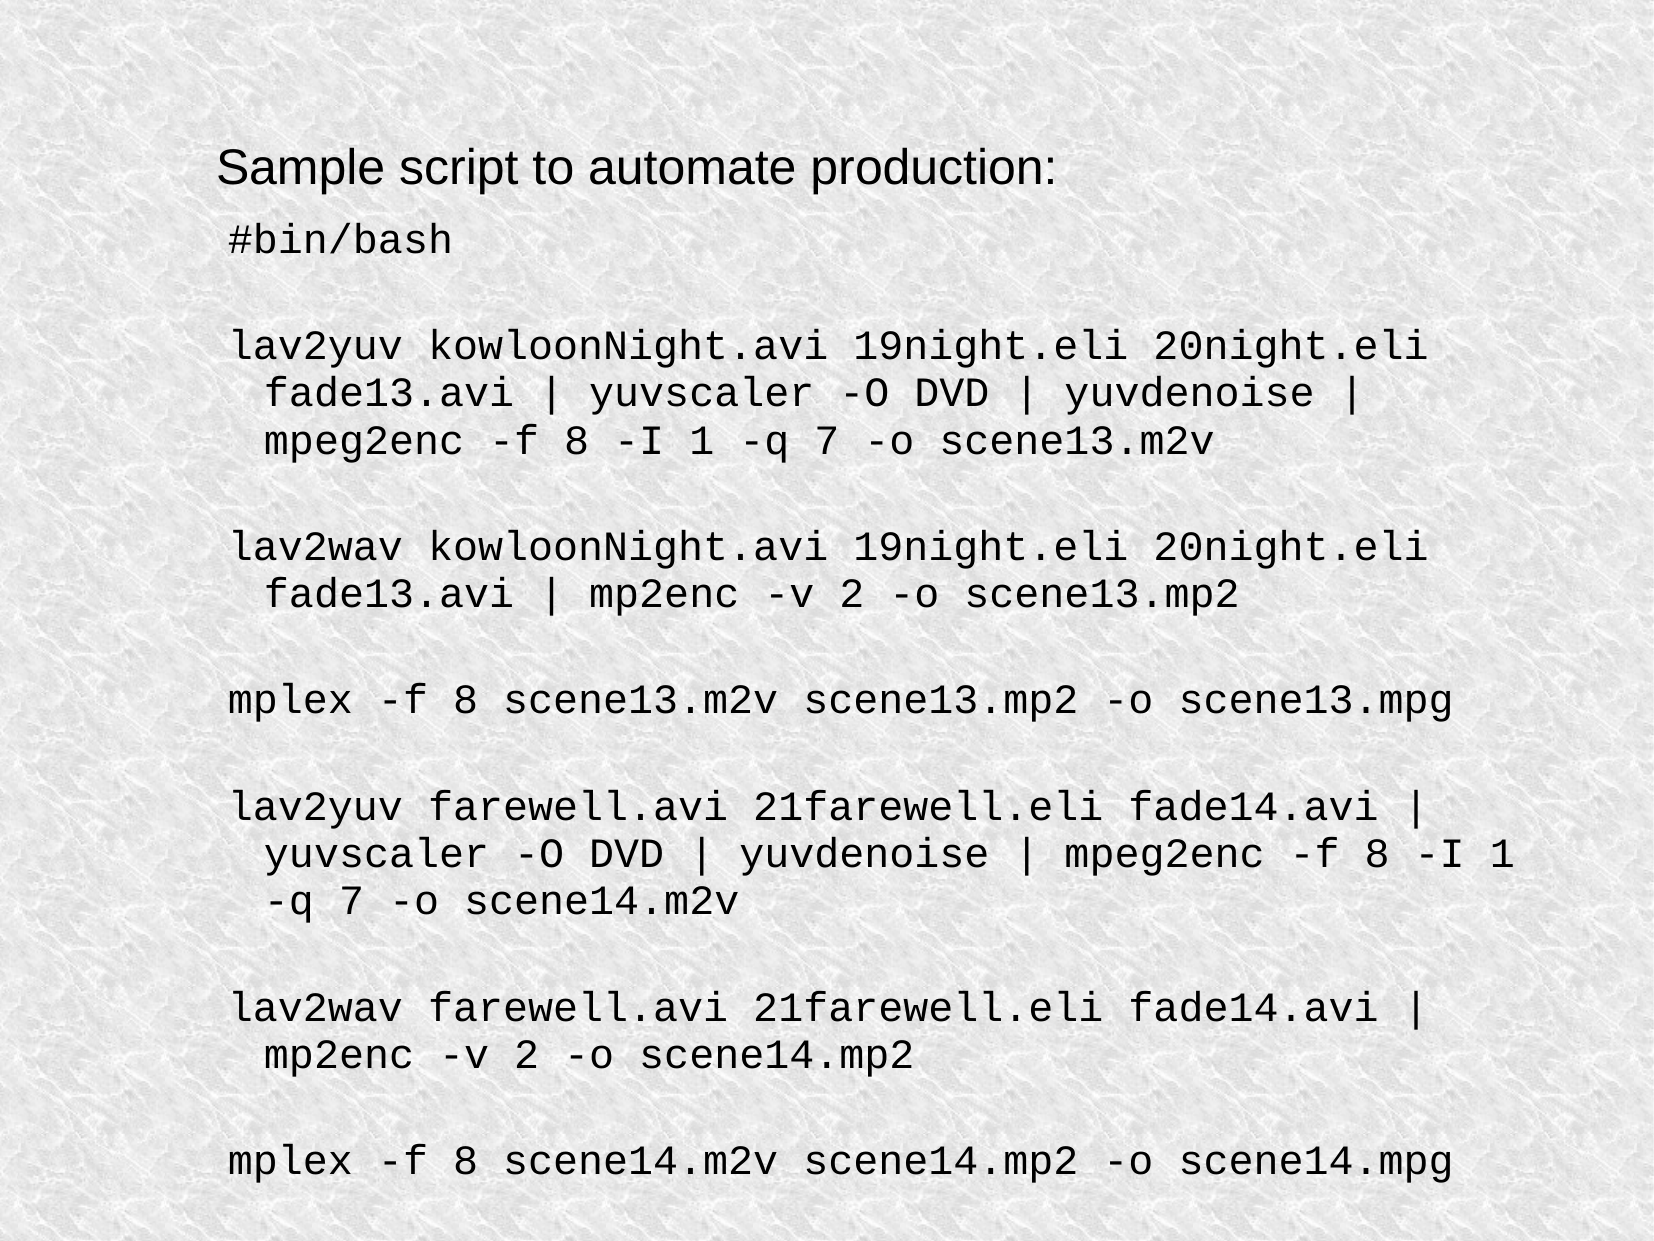

# Sample script to automate production:
#bin/bash
lav2yuv kowloonNight.avi 19night.eli 20night.eli fade13.avi | yuvscaler -O DVD | yuvdenoise | mpeg2enc -f 8 -I 1 -q 7 -o scene13.m2v
lav2wav kowloonNight.avi 19night.eli 20night.eli fade13.avi | mp2enc -v 2 -o scene13.mp2
mplex -f 8 scene13.m2v scene13.mp2 -o scene13.mpg
lav2yuv farewell.avi 21farewell.eli fade14.avi | yuvscaler -O DVD | yuvdenoise | mpeg2enc -f 8 -I 1 -q 7 -o scene14.m2v
lav2wav farewell.avi 21farewell.eli fade14.avi | mp2enc -v 2 -o scene14.mp2
mplex -f 8 scene14.m2v scene14.mp2 -o scene14.mpg